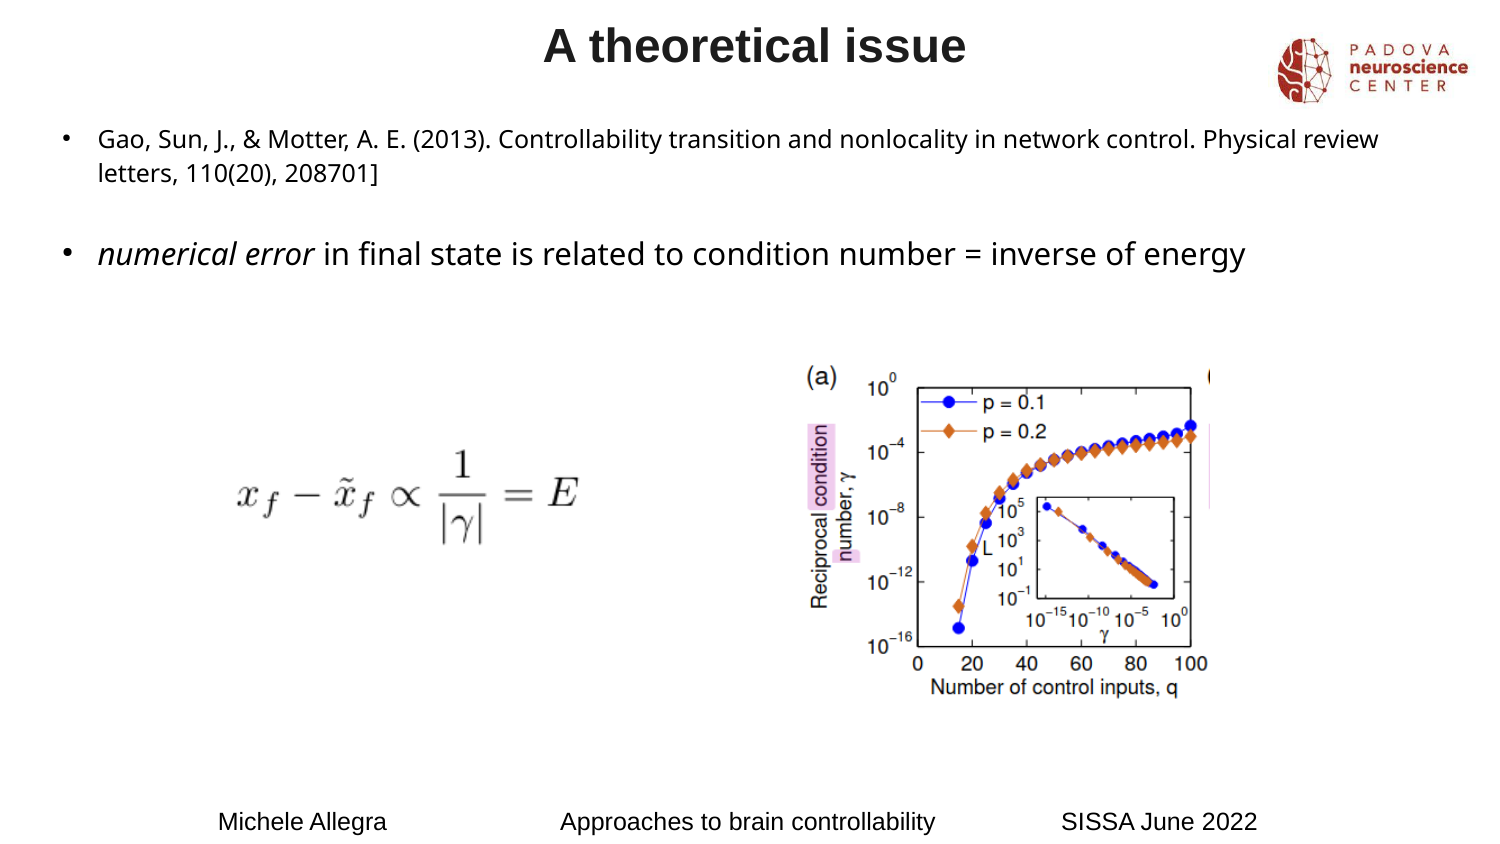

A theoretical issue
Gao, Sun, J., & Motter, A. E. (2013). Controllability transition and nonlocality in network control. Physical review letters, 110(20), 208701]
numerical error in final state is related to condition number = inverse of energy
Michele Allegra Approaches to brain controllability SISSA June 2022